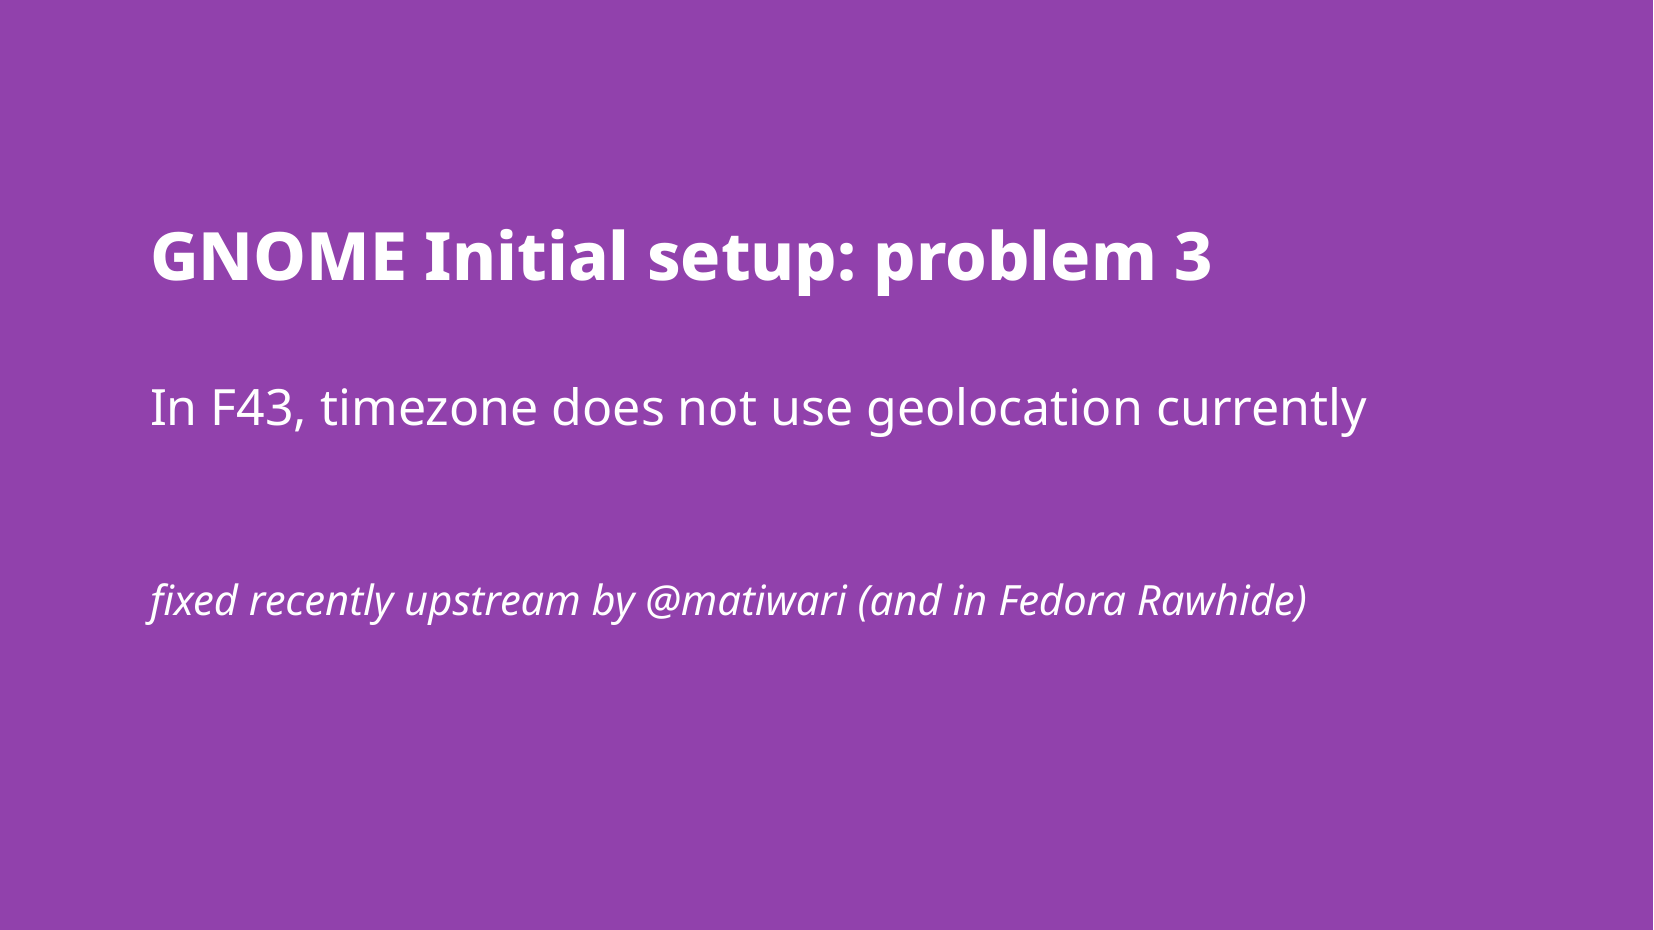

# GNOME Initial setup: problem 3
In F43, timezone does not use geolocation currently
fixed recently upstream by @matiwari (and in Fedora Rawhide)